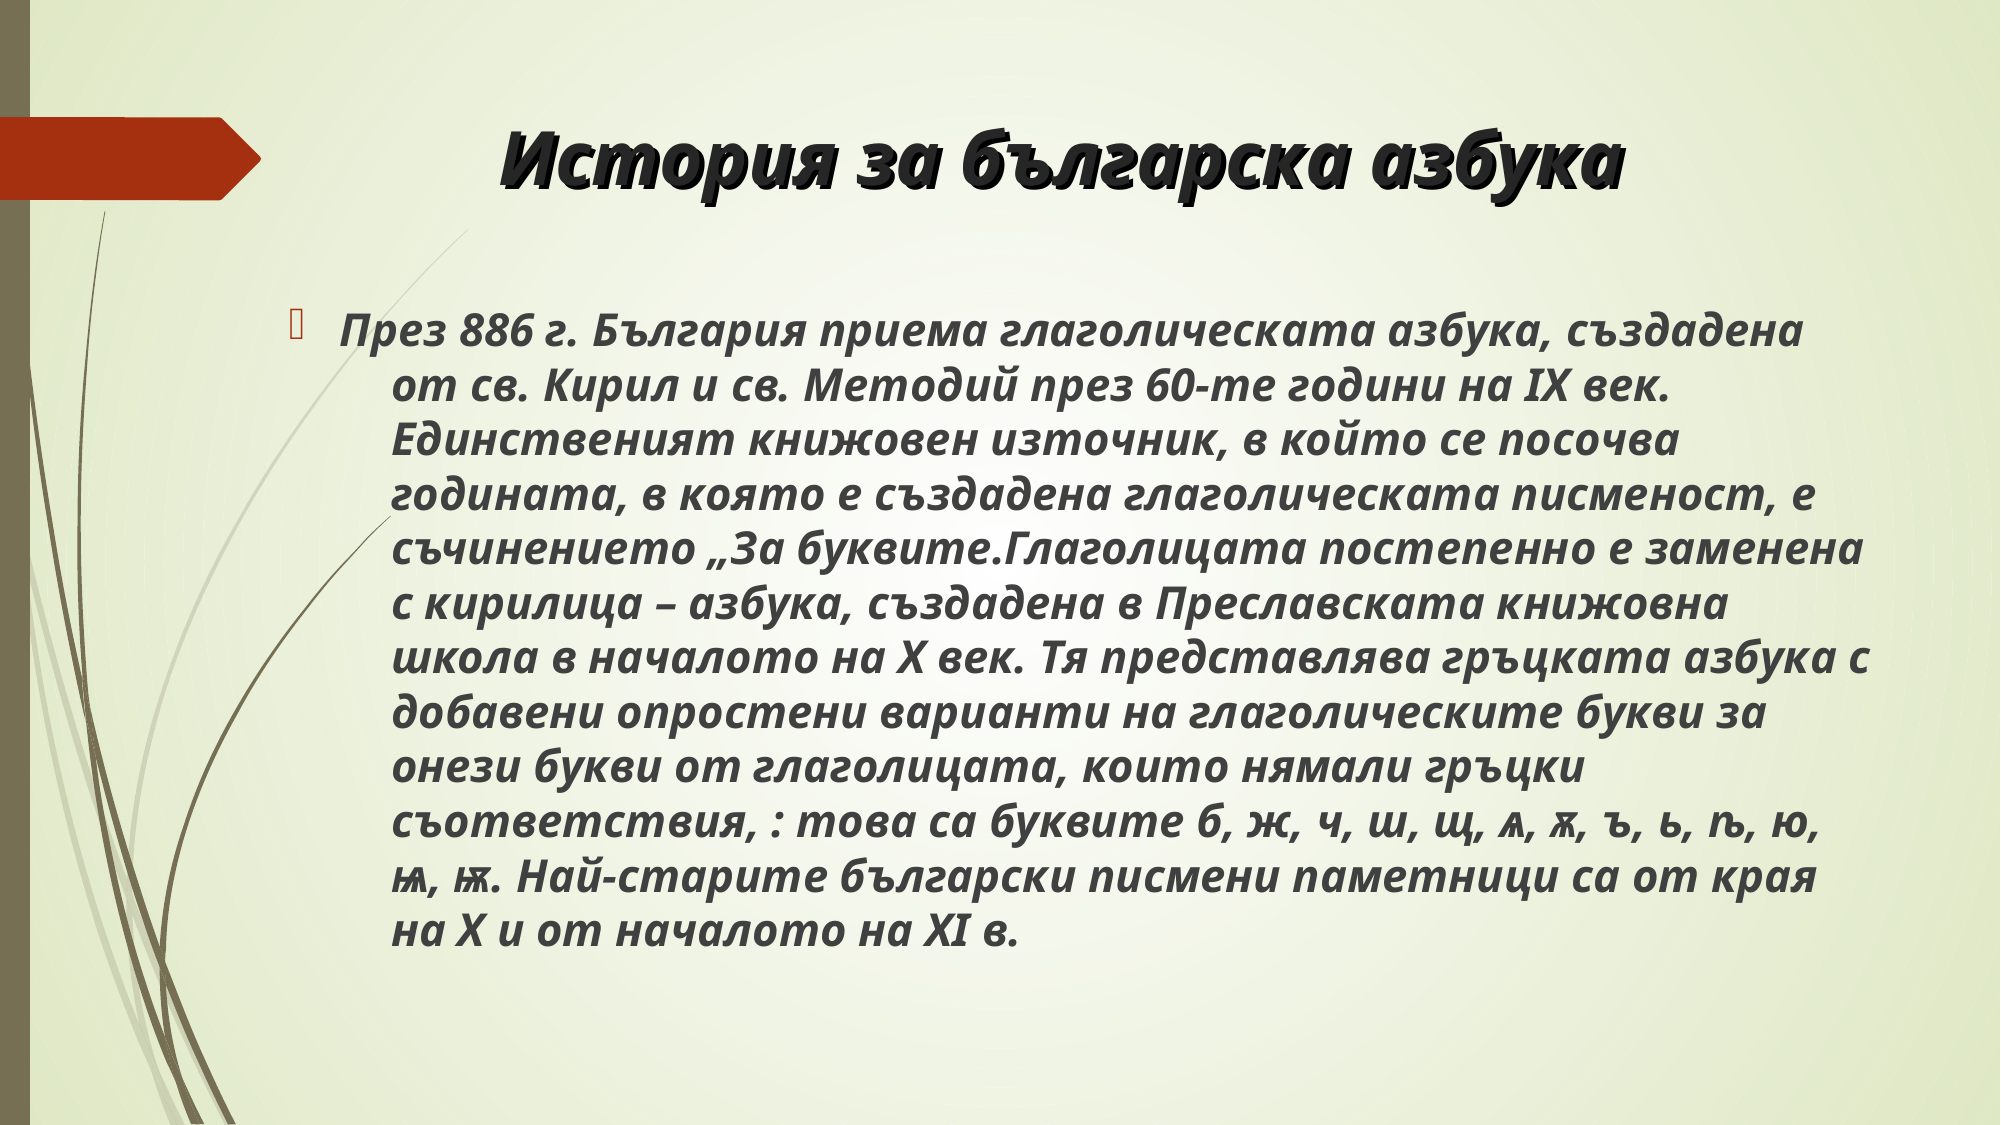

# История за българска азбука
През 886 г. България приема глаголическата азбука, създадена от св. Кирил и св. Методий през 60-те години на IX век. Единственият книжовен източник, в който се посочва годината, в която е създадена глаголическата писменост, е съчинението „За буквите.Глаголицата постепенно е заменена с кирилица – азбука, създадена в Преславската книжовна школа в началото на X век. Тя представлява гръцката азбука с добавени опростени варианти на глаголическите букви за онези букви от глаголицата, които нямали гръцки съответствия, : това са буквите б, ж, ч, ш, щ, ѧ, ѫ, ъ, ь, ѣ, ю, ѩ, ѭ. Най-старите български писмени паметници са от края на X и от началото на XI в.